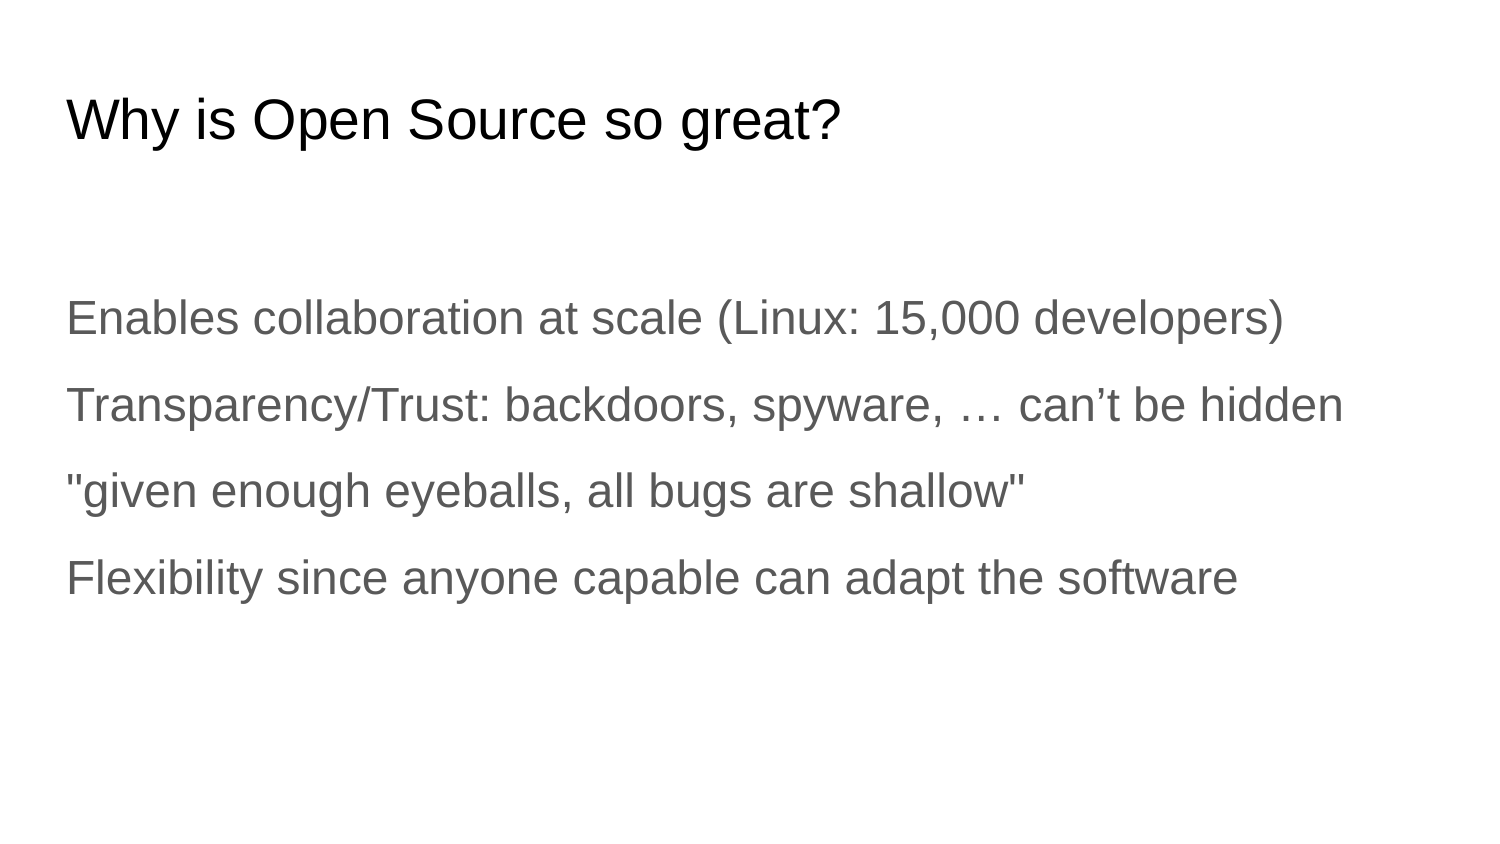

# Why is Open Source so great?
Enables collaboration at scale (Linux: 15,000 developers)
Transparency/Trust: backdoors, spyware, … can’t be hidden
"given enough eyeballs, all bugs are shallow"
Flexibility since anyone capable can adapt the software